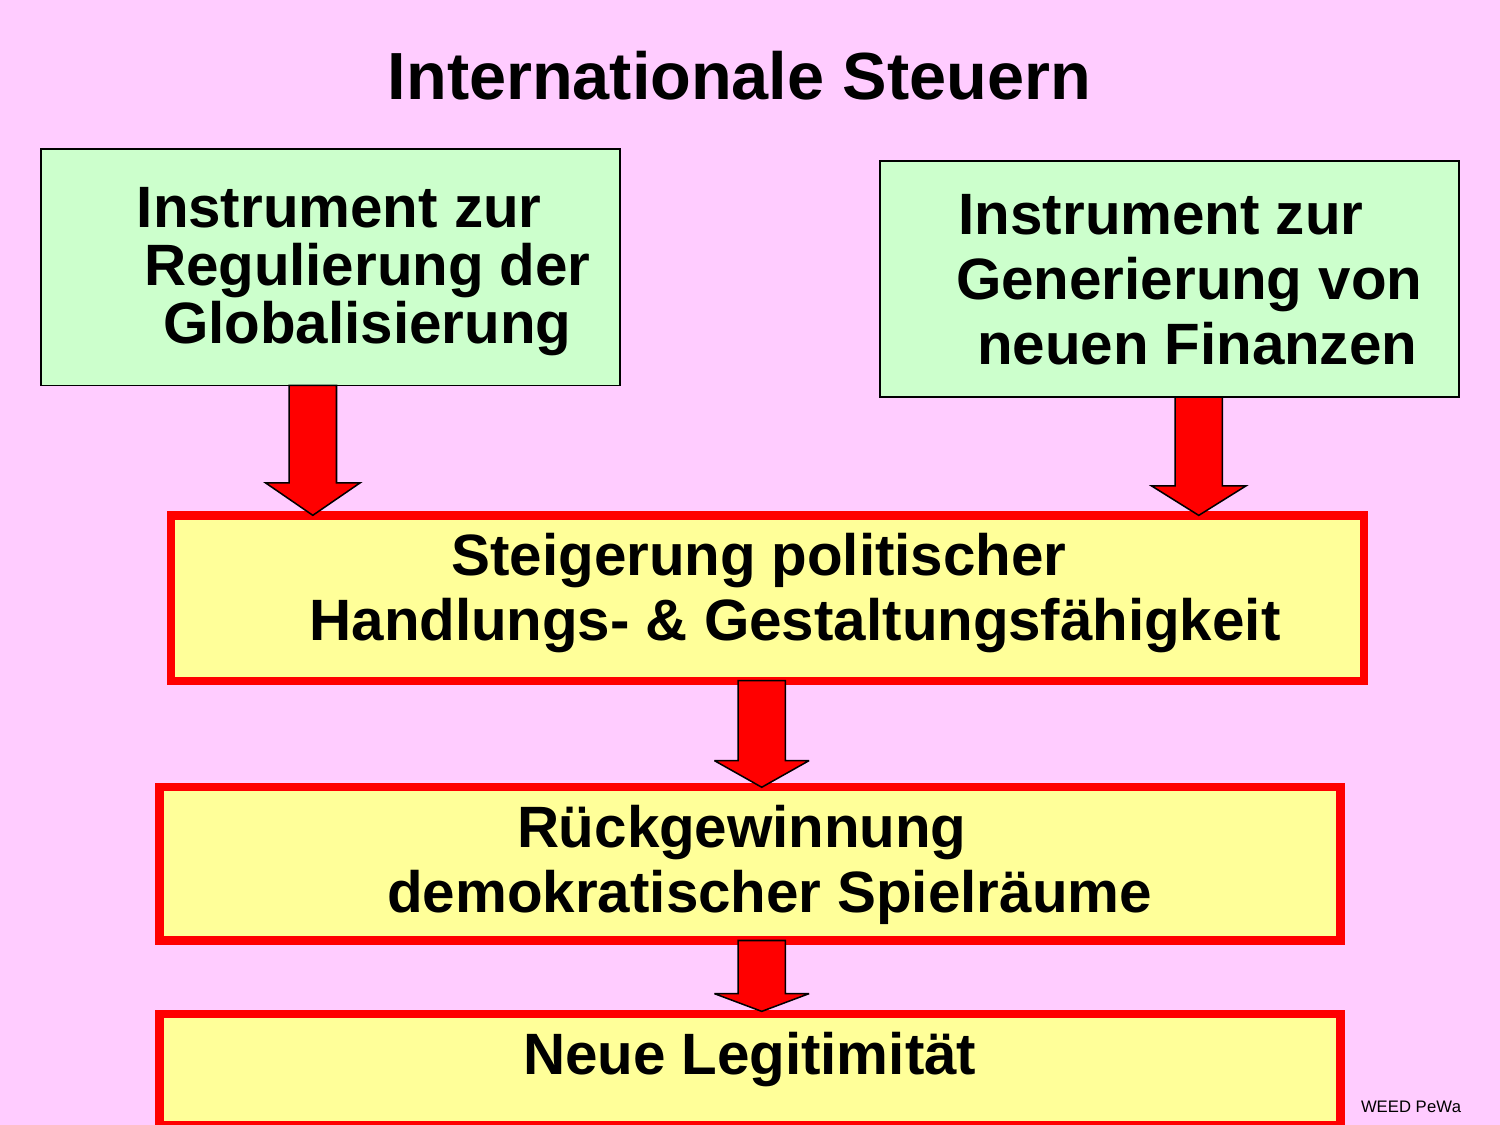

# Internationale Steuern
Instrument zur
Generierung von
neuen Finanzen
Instrument zur Regulierung der Globalisierung
Steigerung politischer
Handlungs- & Gestaltungsfähigkeit
Rückgewinnung
demokratischer Spielräume
Neue Legitimität
WEED PeWa